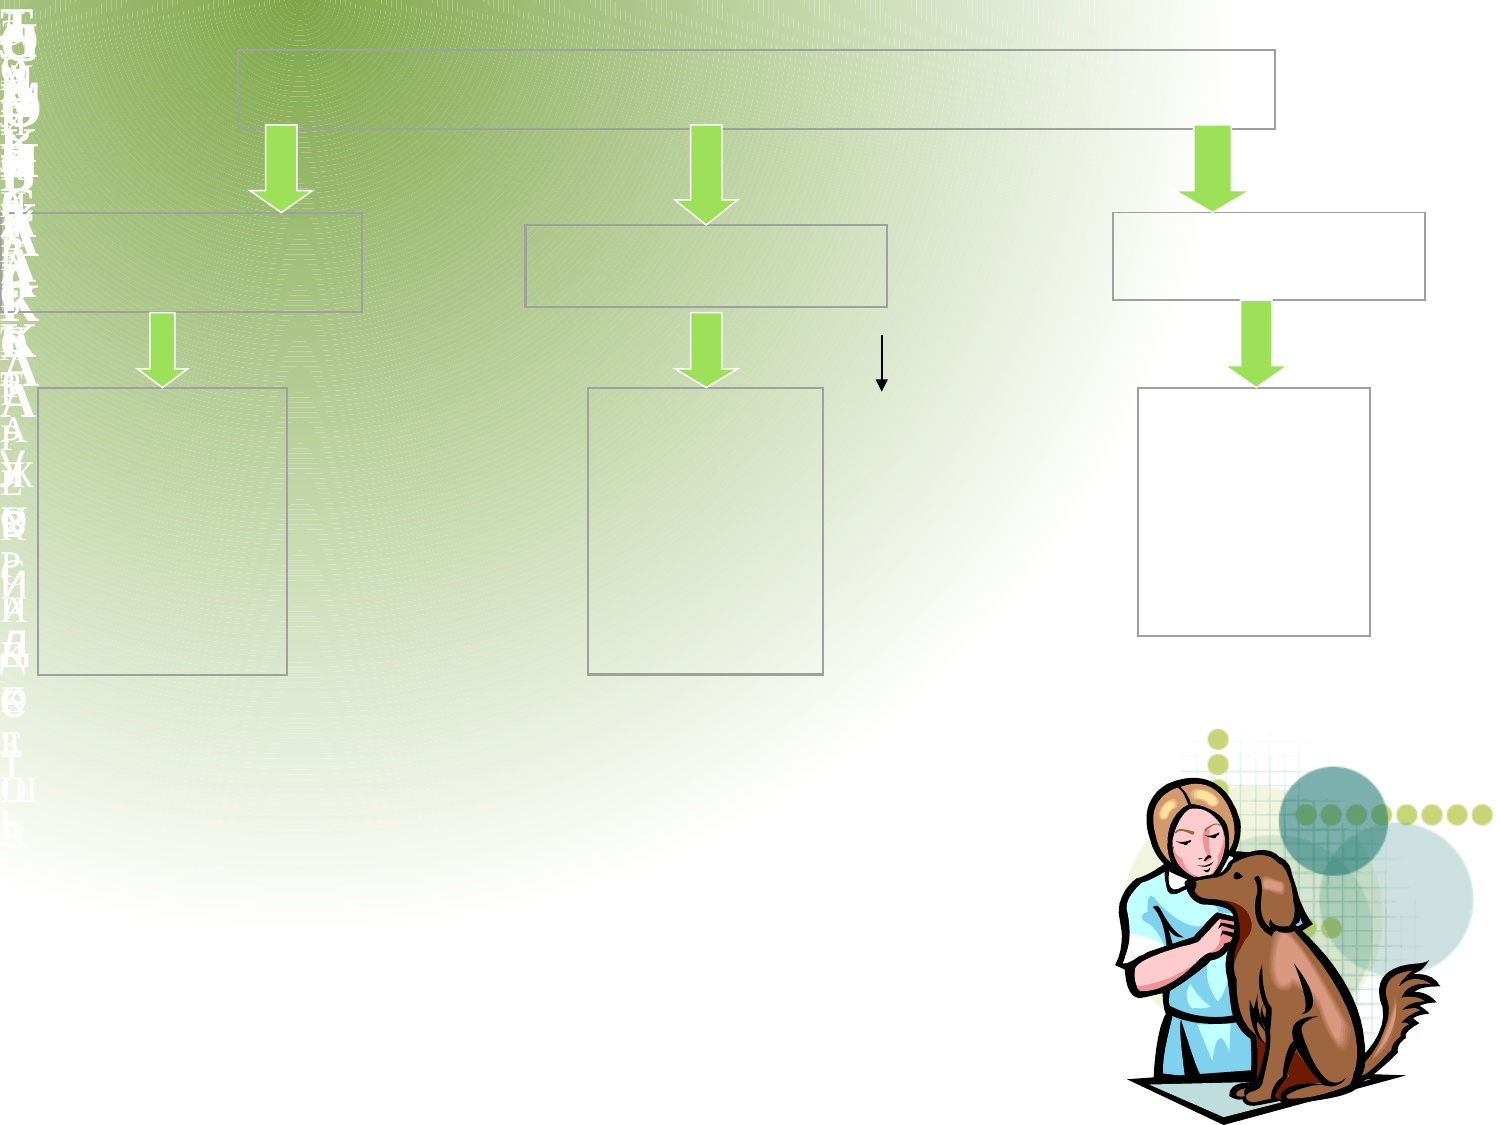

СОБАКА
ОВЧАРКА
ТАКСА
АЙК
ЭМИР
АКБАР
РЕКС
ДОЛЛИ
ВЕНТА
ЖУРИК
КЕША
ДИНКА
АСТРА
ЛОРА
ДОЗОР
 Можно увидеть это на примере представленной таблицы
ЛАЙКА